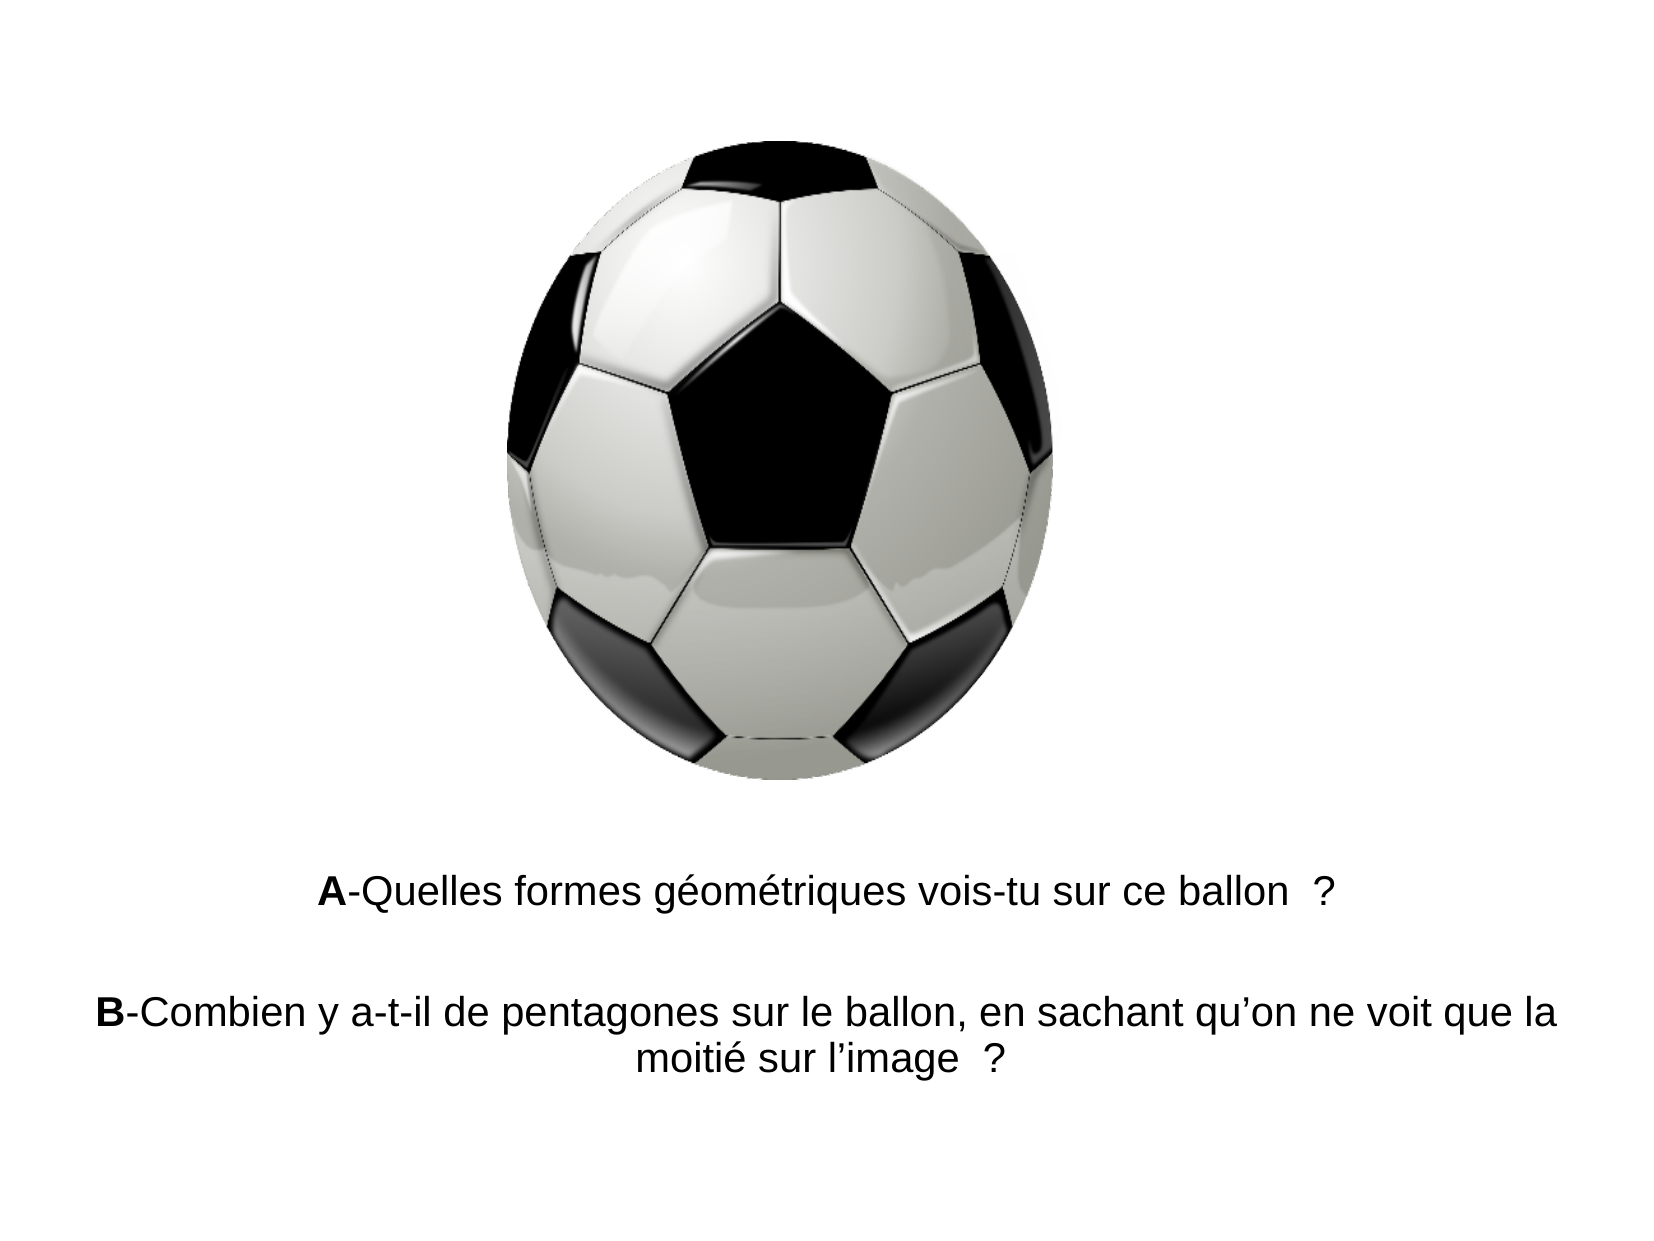

#
A-Quelles formes géométriques vois-tu sur ce ballon  ?
B-Combien y a-t-il de pentagones sur le ballon, en sachant qu’on ne voit que la moitié sur l’image  ?